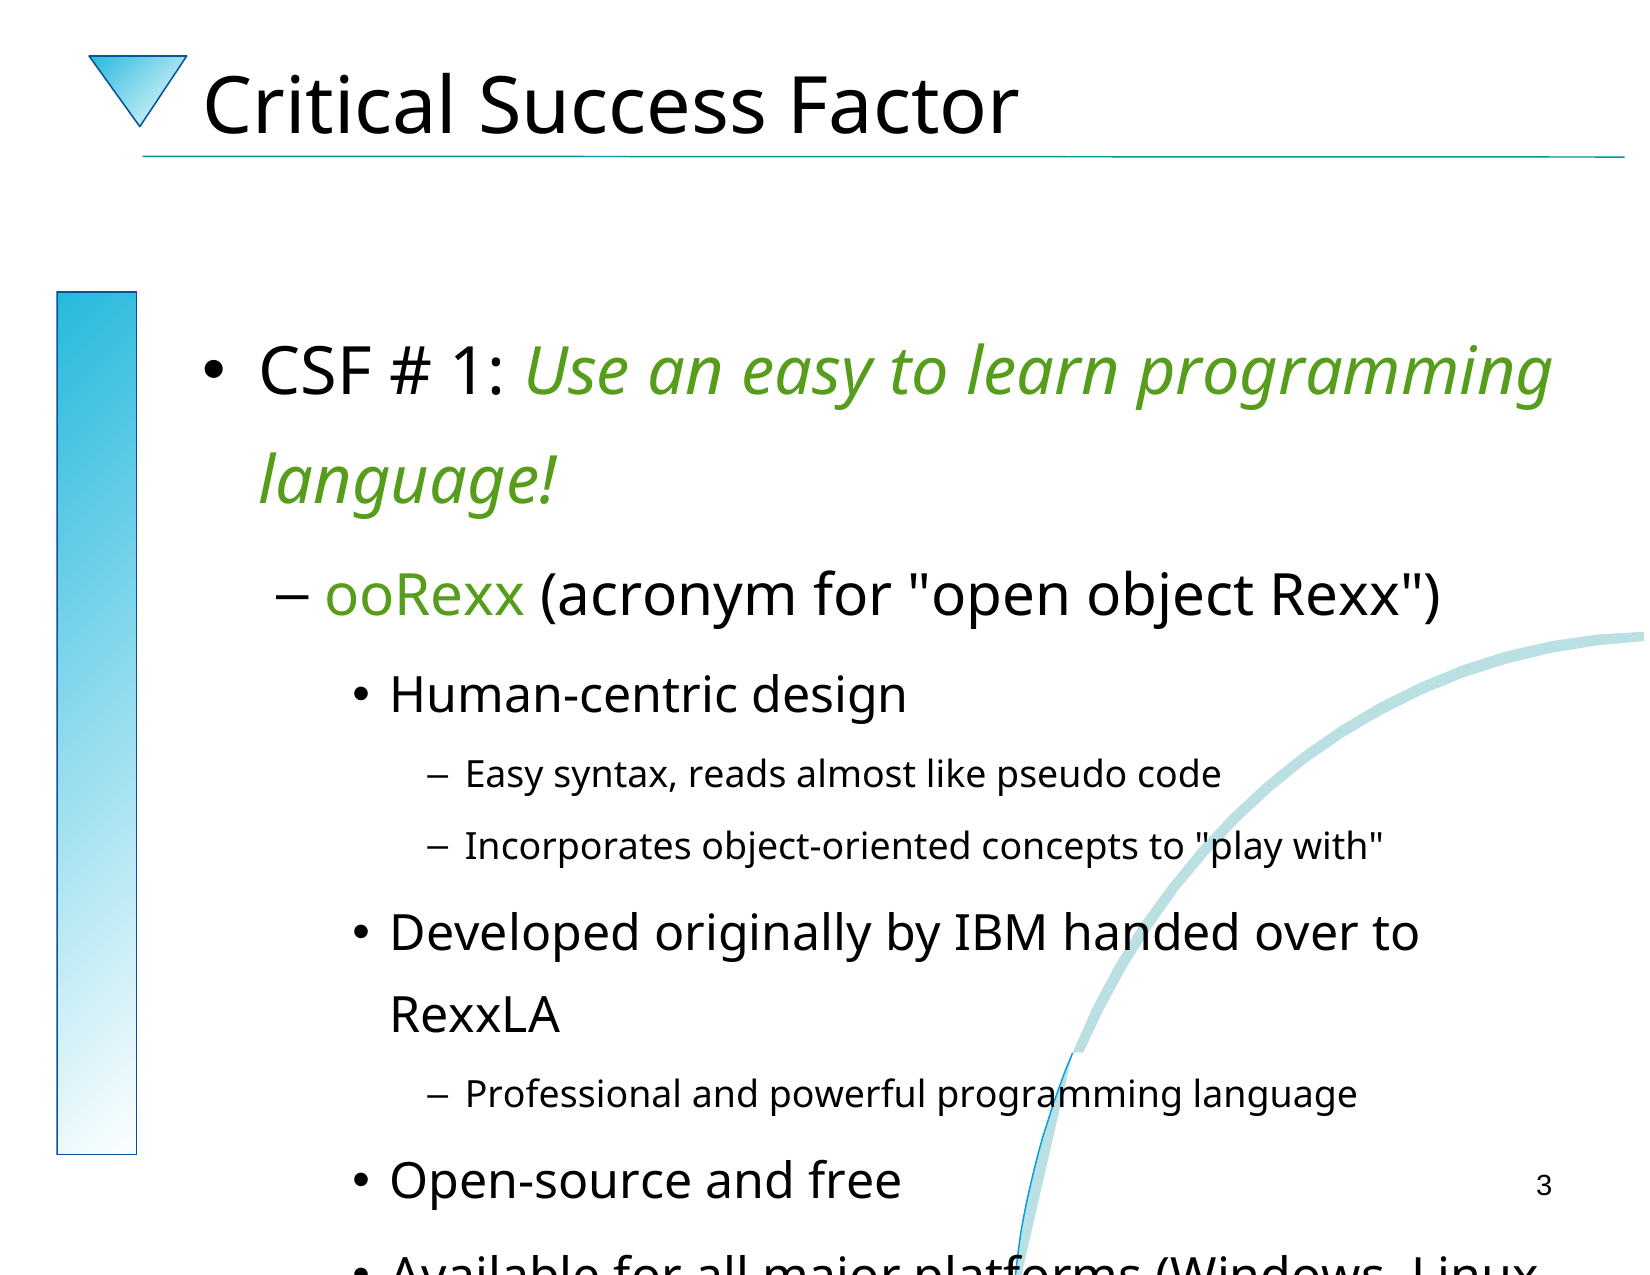

# Critical Success Factor
CSF # 1: Use an easy to learn programming language!
ooRexx (acronym for "open object Rexx")
Human-centric design
Easy syntax, reads almost like pseudo code
Incorporates object-oriented concepts to "play with"
Developed originally by IBM handed over to RexxLA
Professional and powerful programming language
Open-source and free
Available for all major platforms (Windows, Linux, Apple)
3